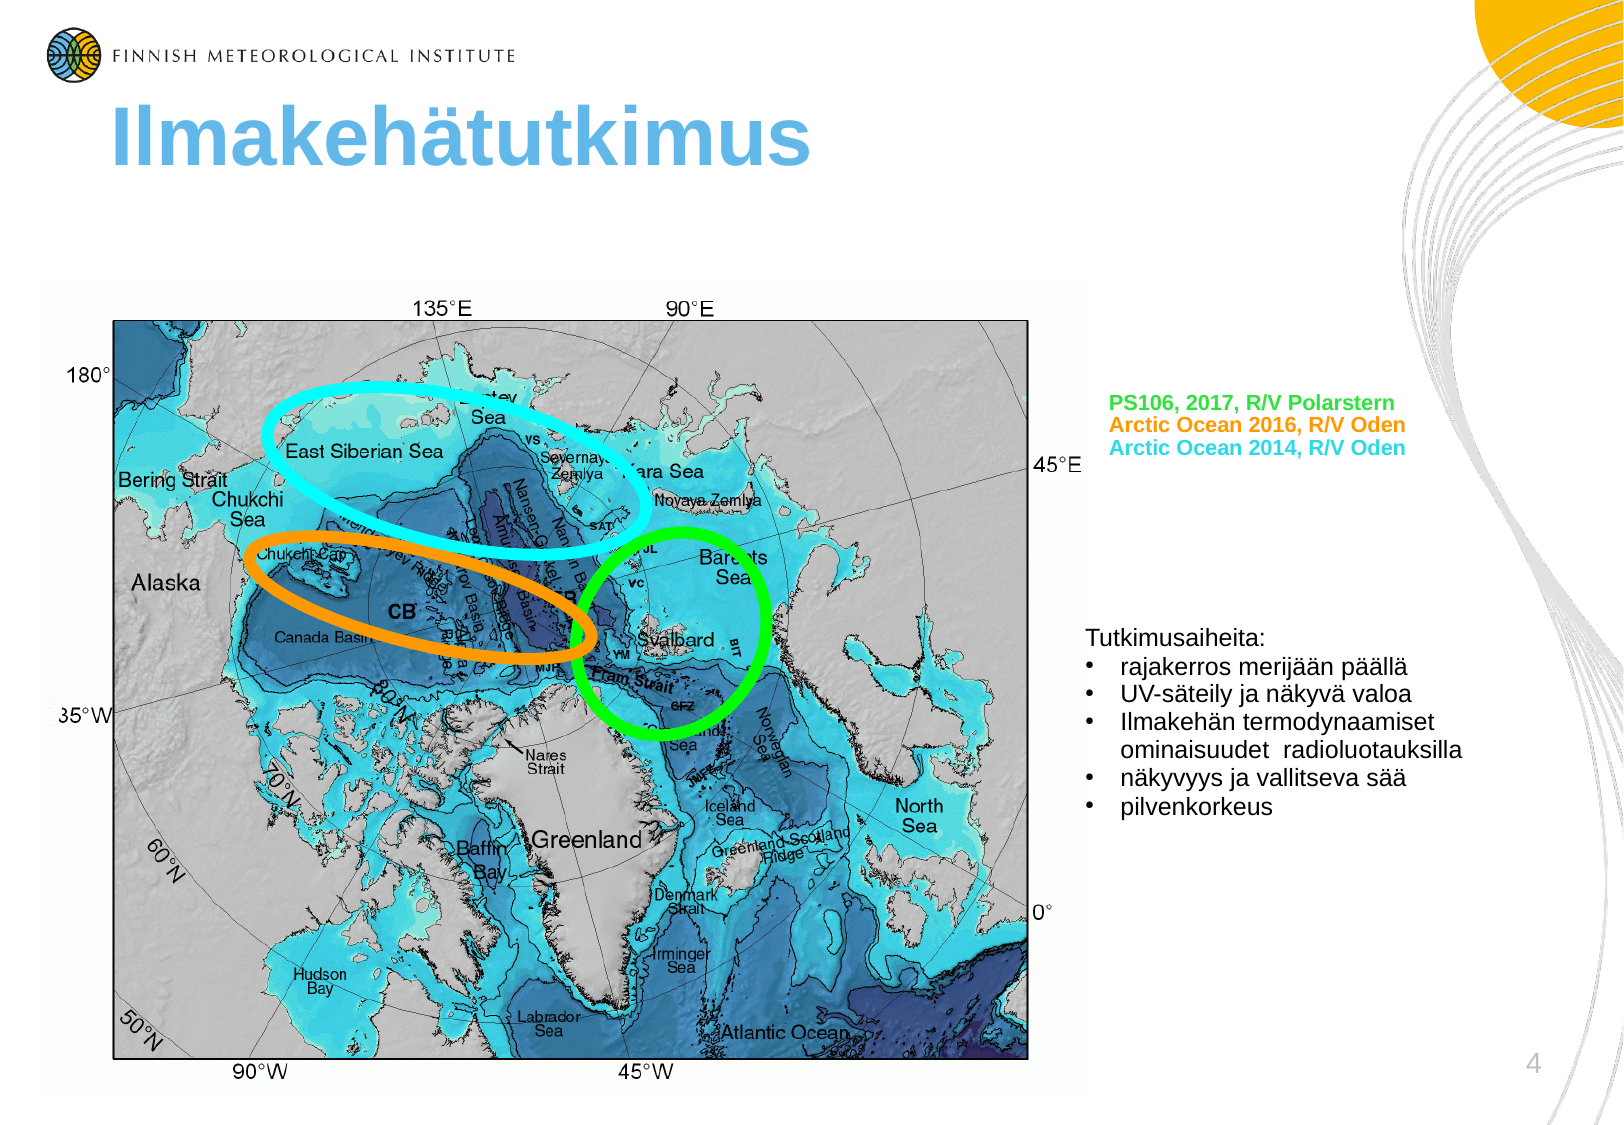

# Ilmakehätutkimus
PS106, 2017, R/V Polarstern
Arctic Ocean 2016, R/V Oden
Arctic Ocean 2014, R/V Oden
Tutkimusaiheita:
rajakerros merijään päällä
UV-säteily ja näkyvä valoa
Ilmakehän termodynaamiset ominaisuudet radioluotauksilla
näkyvyys ja vallitseva sää
pilvenkorkeus
4